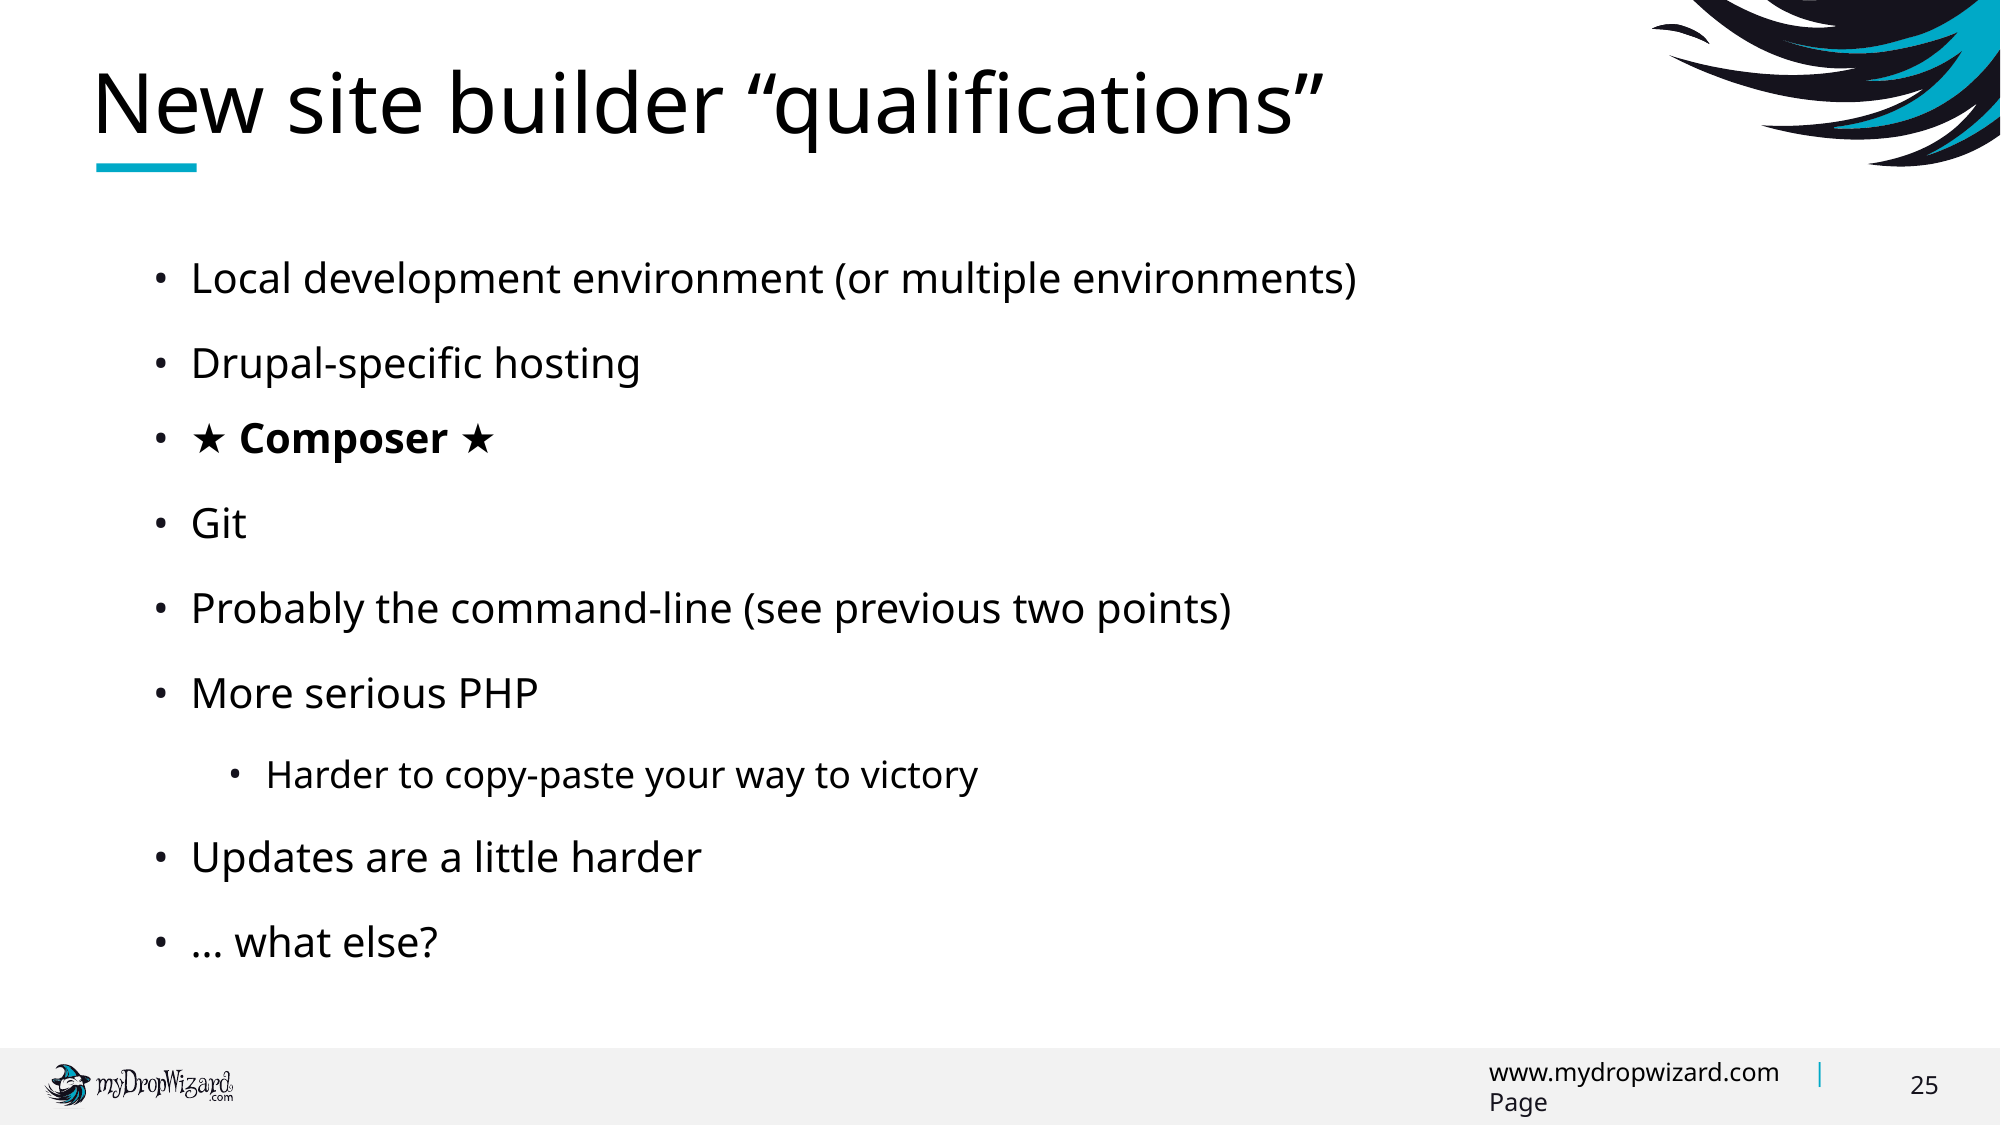

New site builder “qualifications”
# Local development environment (or multiple environments)
Drupal-specific hosting
★ Composer ★
Git
Probably the command-line (see previous two points)
More serious PHP
Harder to copy-paste your way to victory
Updates are a little harder
… what else?